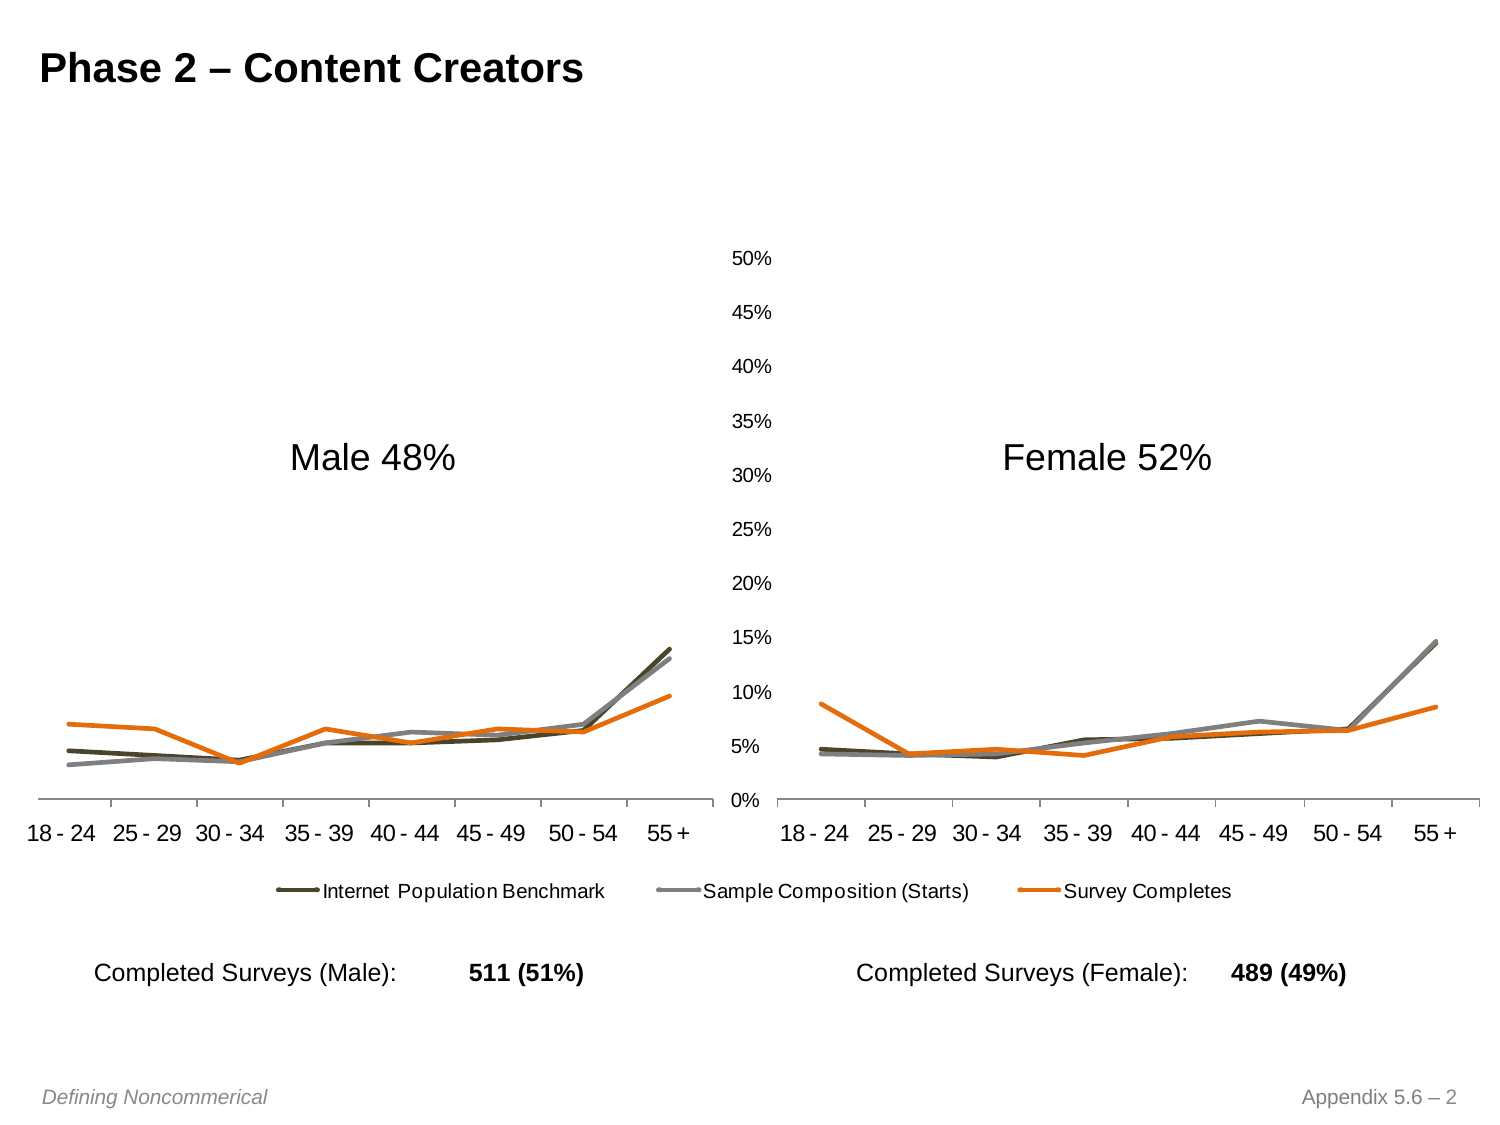

Phase 2 – Content Creators
Male 48%
Female 52%
Completed Surveys (Male):	511 (51%)
Completed Surveys (Female):	489 (49%)
Defining Noncommerical
Appendix 5.6 – 1